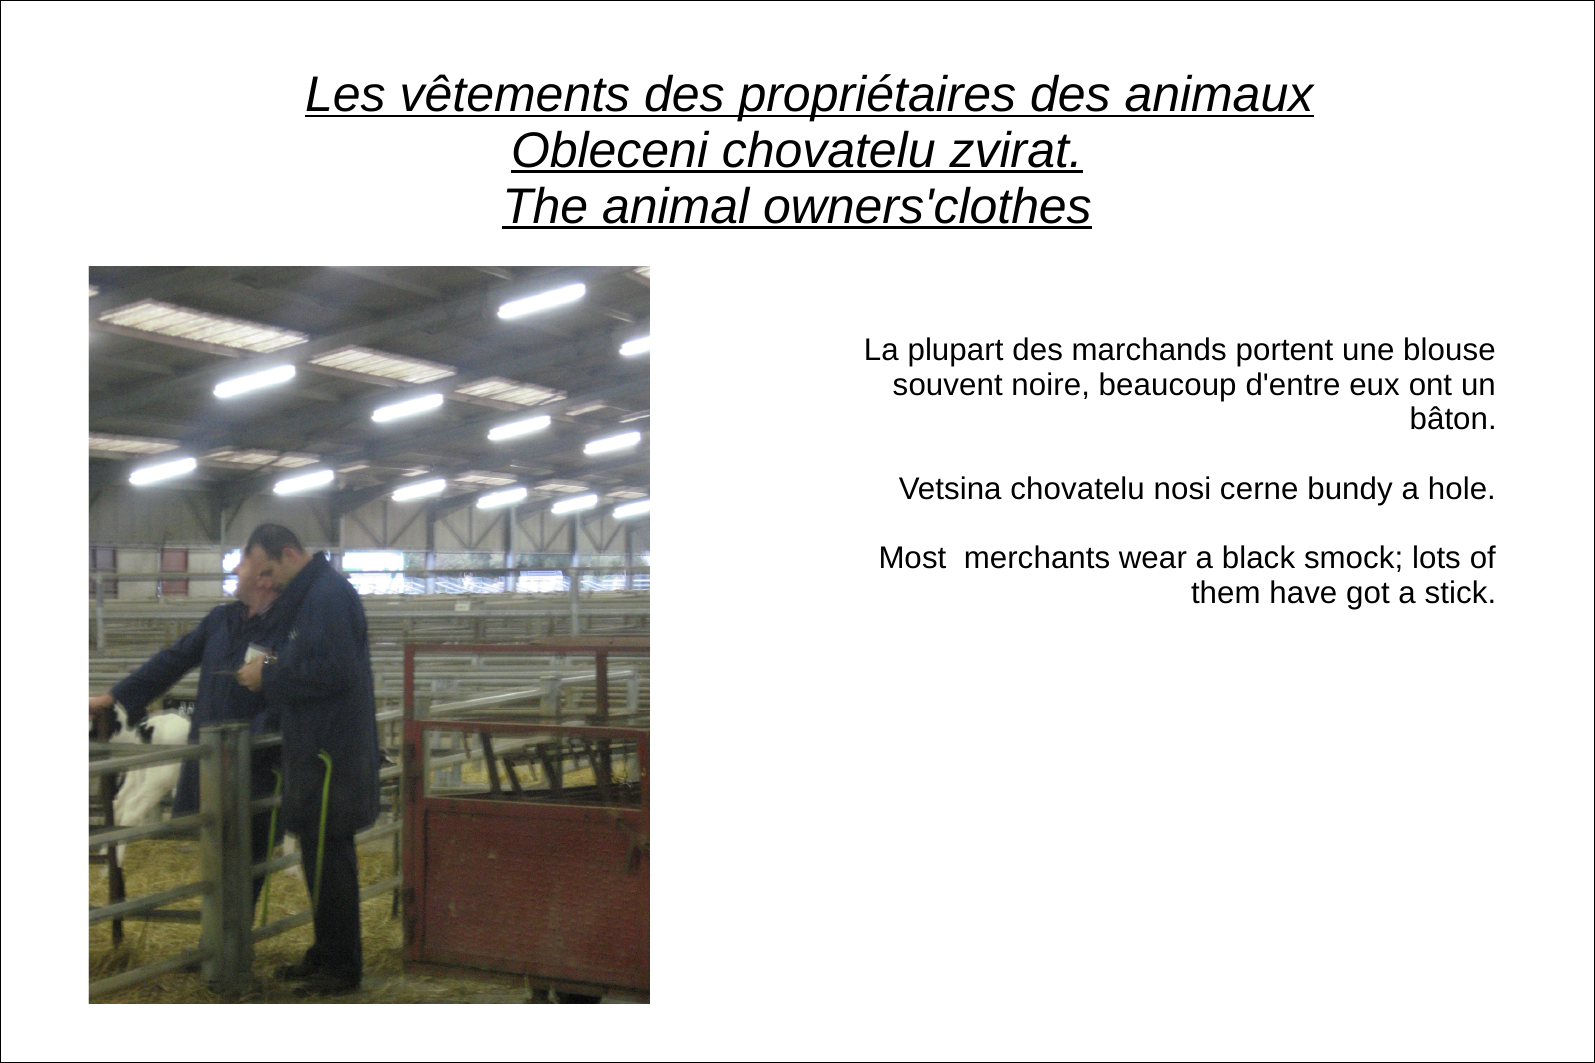

Les vêtements des propriétaires des animaux
Obleceni chovatelu zvirat.
The animal owners'clothes
La plupart des marchands portent une blouse souvent noire, beaucoup d'entre eux ont un bâton.
Vetsina chovatelu nosi cerne bundy a hole.
Most merchants wear a black smock; lots of them have got a stick.